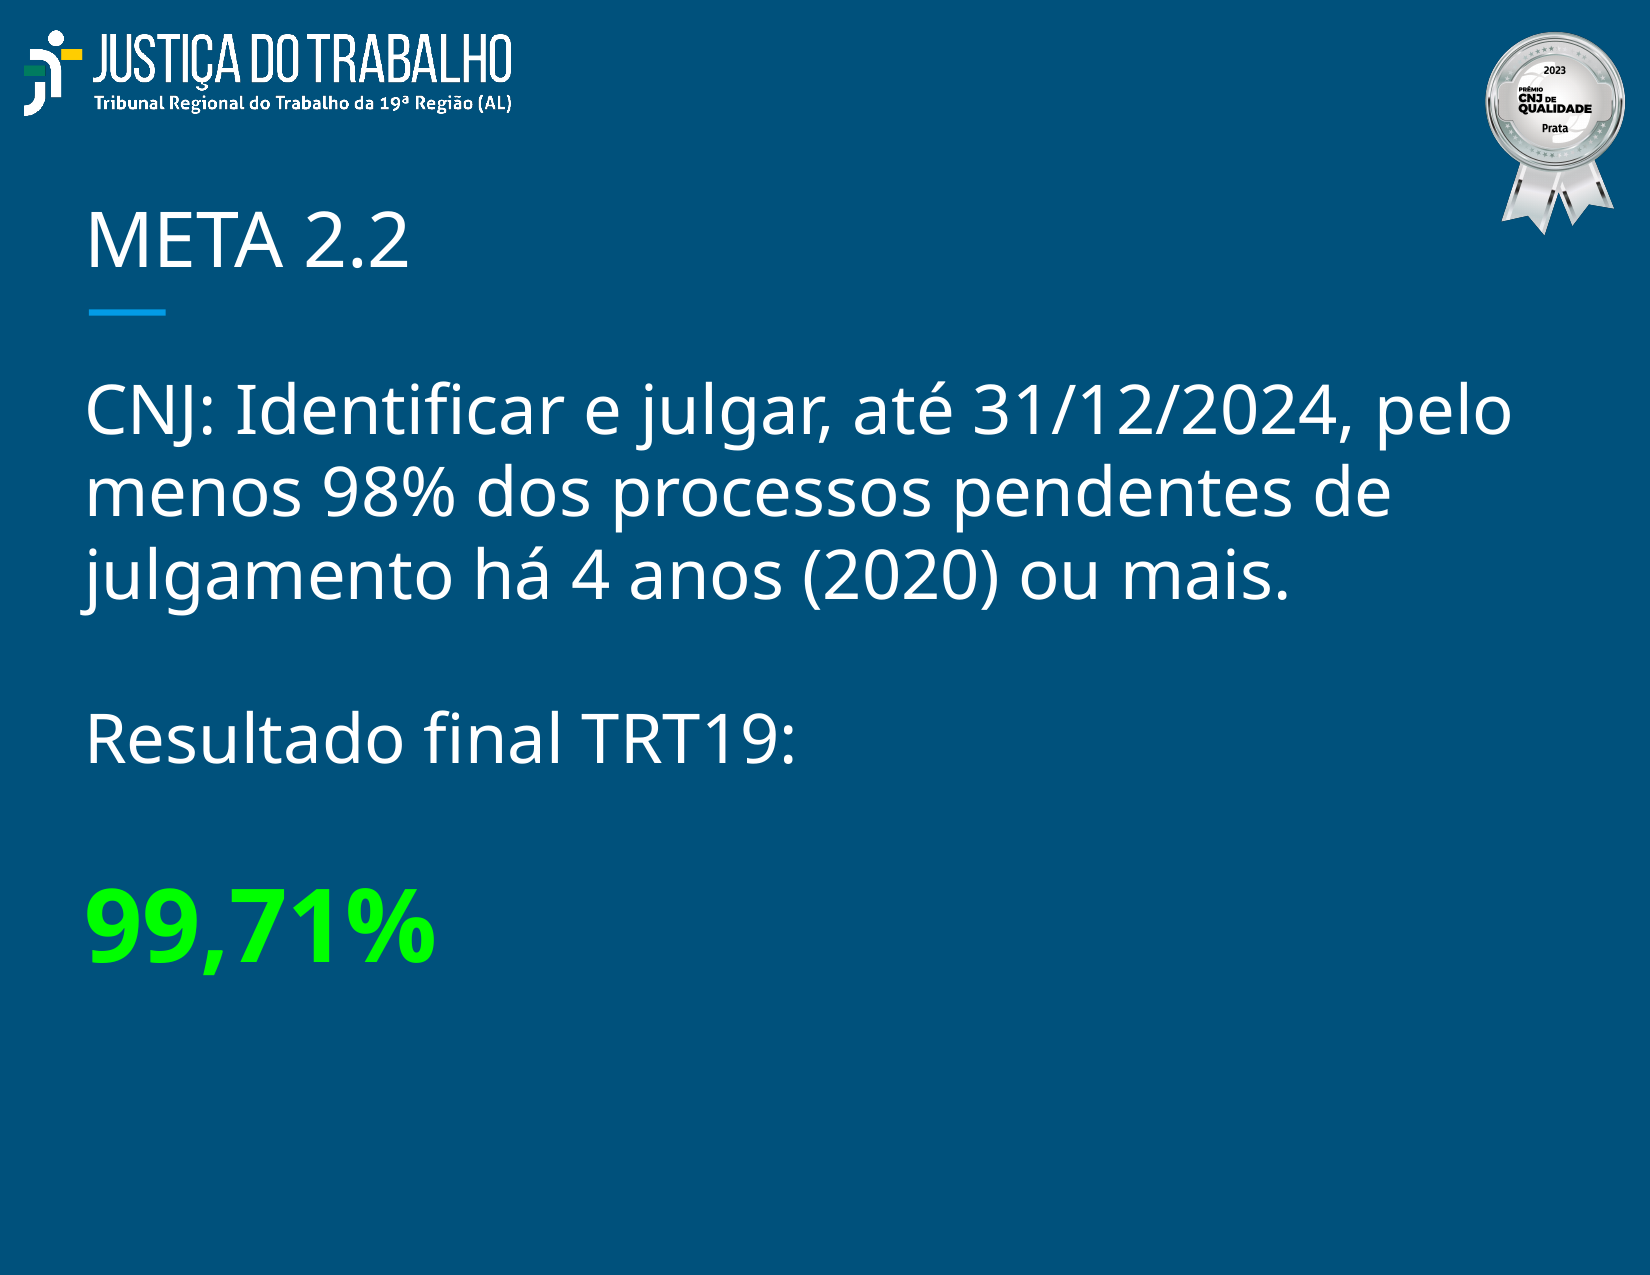

# META 2.2 CNJ: Identificar e julgar, até 31/12/2024, pelo menos 98% dos processos pendentes de julgamento há 4 anos (2020) ou mais. Resultado final TRT19: 99,71%